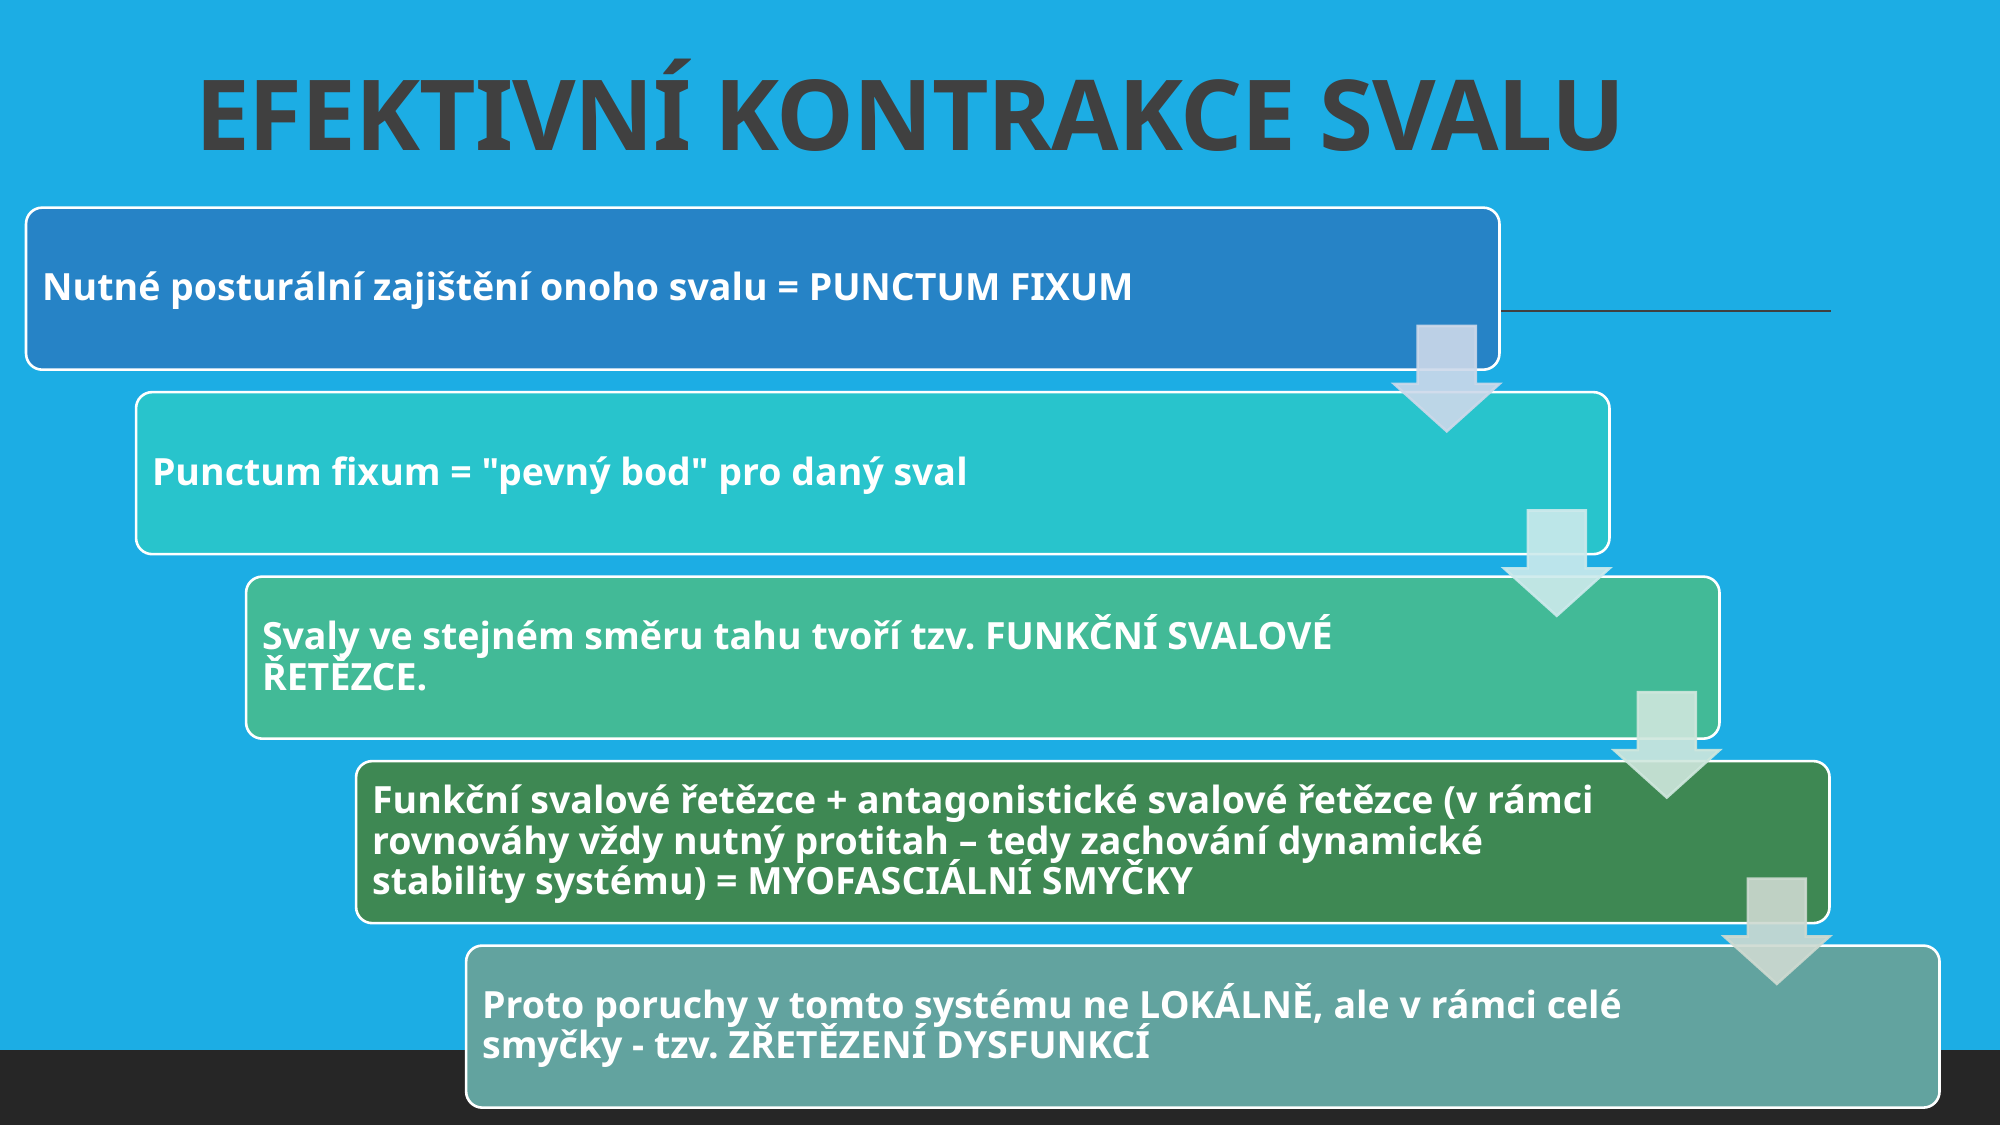

# EFEKTIVNÍ KONTRAKCE SVALU
Nutné posturální zajištění onoho svalu = PUNCTUM FIXUM
Punctum fixum = "pevný bod" pro daný sval
Svaly ve stejném směru tahu tvoří tzv. FUNKČNÍ SVALOVÉ ŘETĚZCE.
Funkční svalové řetězce + antagonistické svalové řetězce (v rámci rovnováhy vždy nutný protitah – tedy zachování dynamické stability systému) = MYOFASCIÁLNÍ SMYČKY
Proto poruchy v tomto systému ne LOKÁLNĚ, ale v rámci celé smyčky - tzv. ZŘETĚZENÍ DYSFUNKCÍ